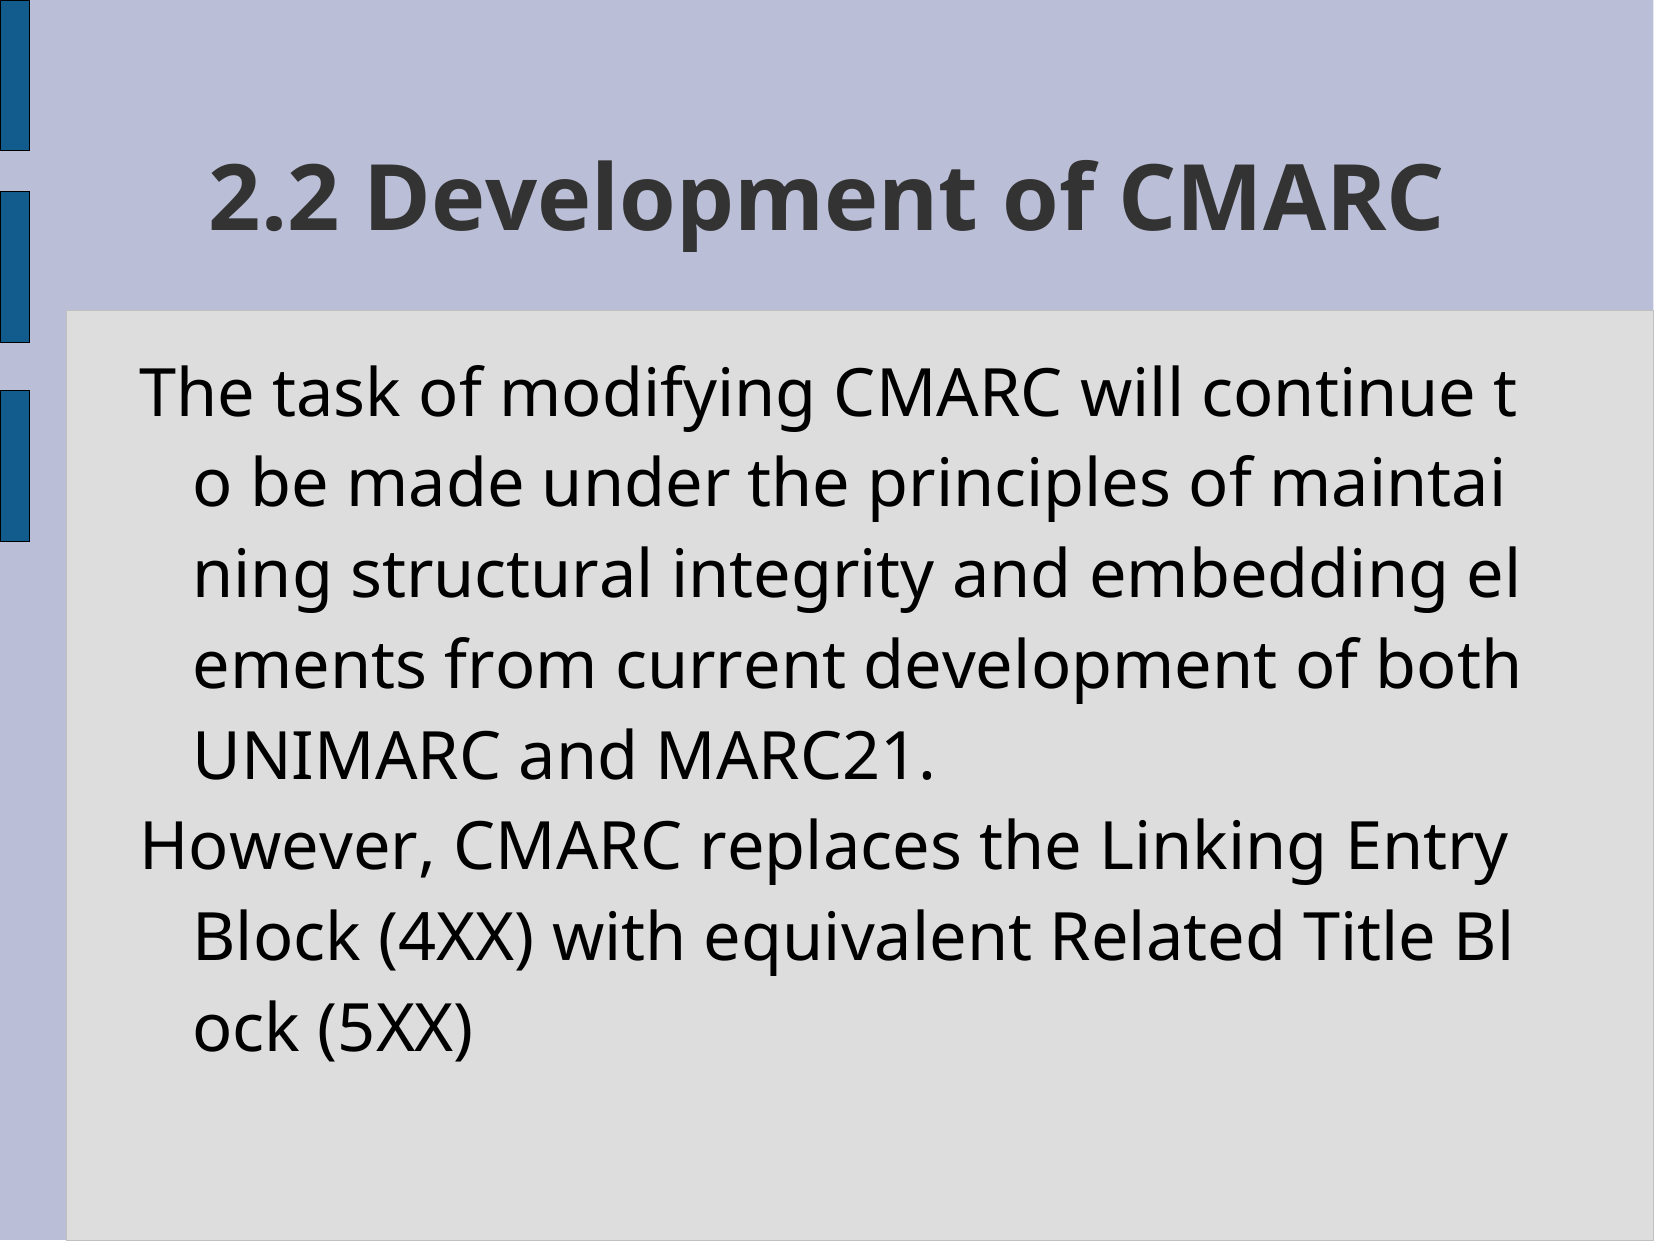

# 2.2 Development of CMARC
The task of modifying CMARC will continue to be made under the principles of maintaining structural integrity and embedding elements from current development of both UNIMARC and MARC21.
However, CMARC replaces the Linking Entry Block (4XX) with equivalent Related Title Block (5XX)